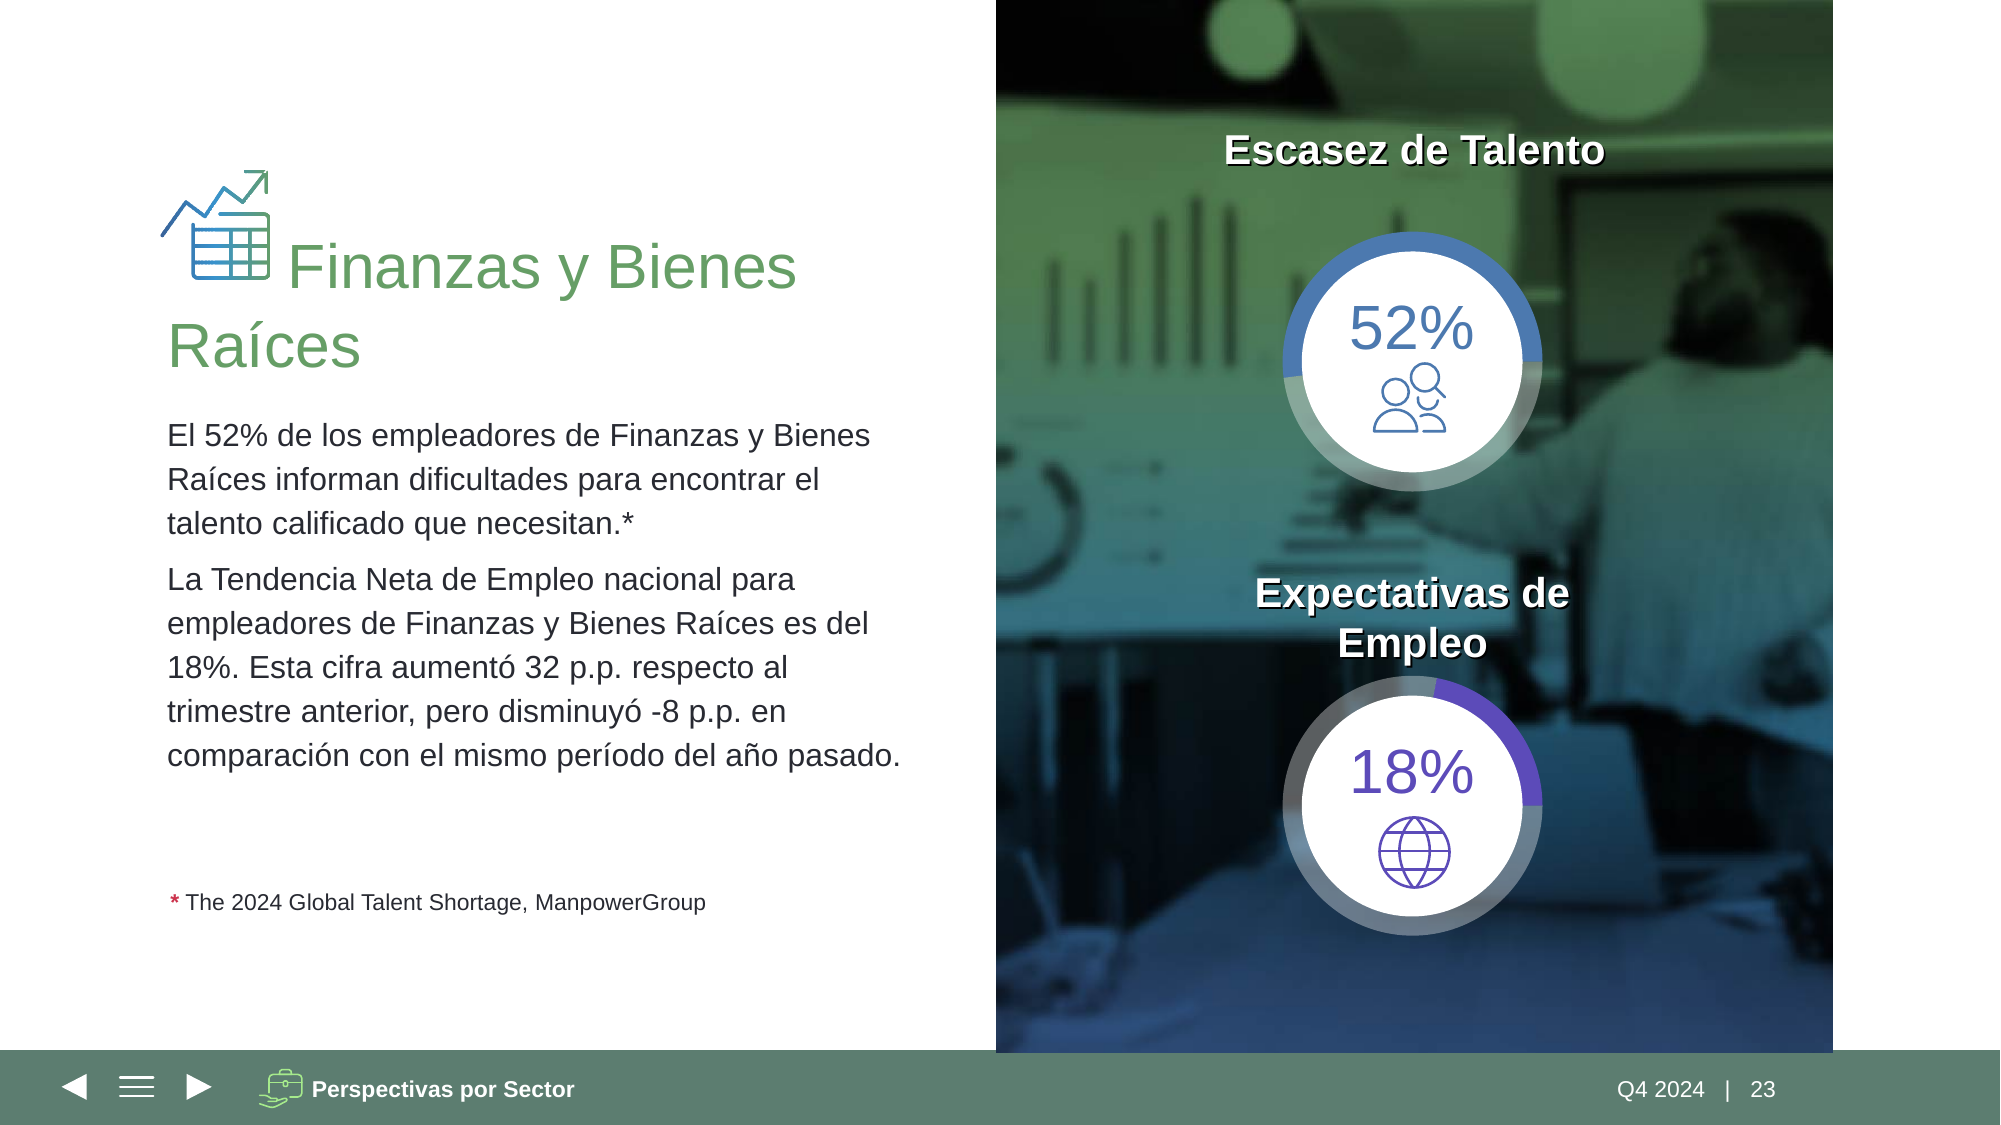

Escasez de Talento
### Chart
| Category | Column1 |
|---|---|
| 1st Qtr | 52.0 |
| 2nd Qtr | 48.0 |52%
### Chart
| Category | Column1 |
|---|---|
| 1st Qtr | 22.0 |
| 2nd Qtr | 78.0 |18%
 Finanzas y Bienes Raíces
# El 52% de los empleadores de Finanzas y Bienes Raíces informan dificultades para encontrar el talento calificado que necesitan.*
La Tendencia Neta de Empleo nacional para empleadores de Finanzas y Bienes Raíces es del 18%. Esta cifra aumentó 32 p.p. respecto al trimestre anterior, pero disminuyó -8 p.p. en comparación con el mismo período del año pasado.
Expectativas de Empleo
* The 2024 Global Talent Shortage, ManpowerGroup